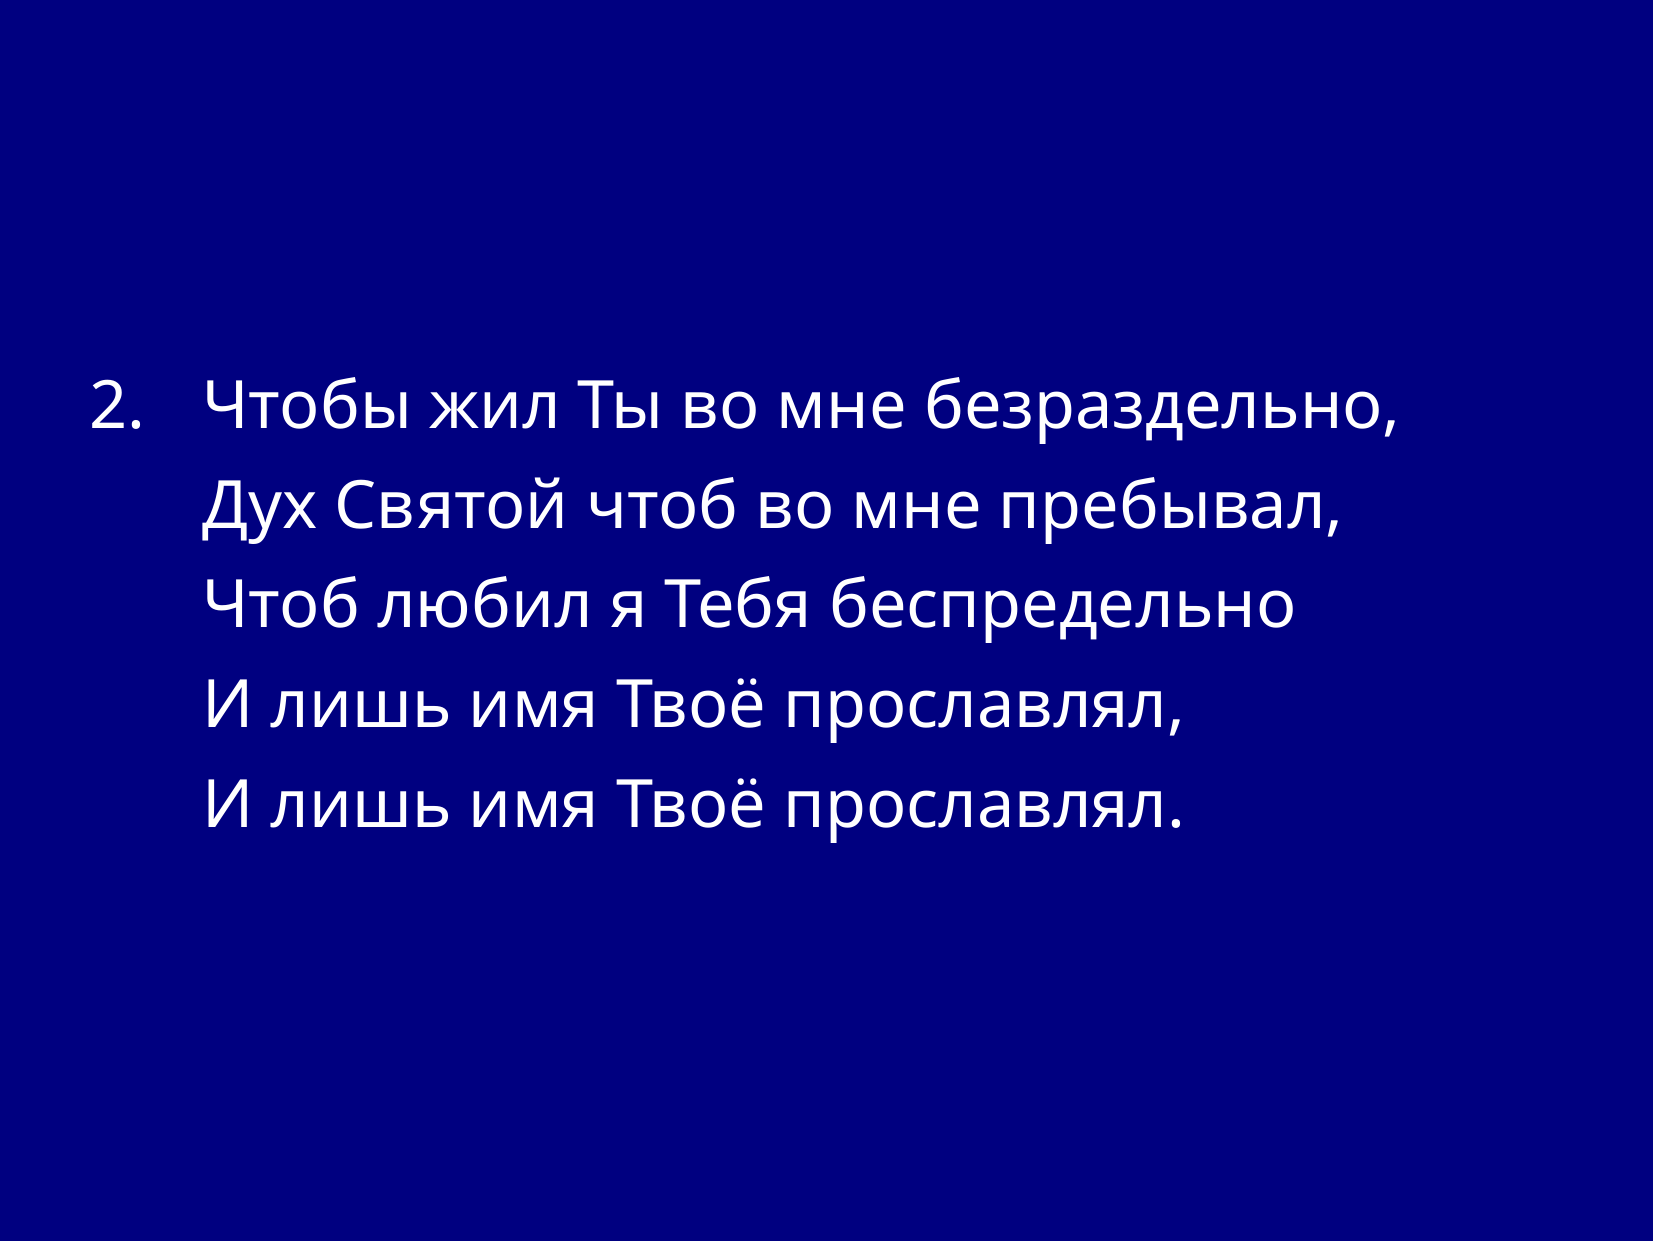

2.	Чтобы жил Ты во мне безраздельно,
	Дух Святой чтоб во мне пребывал,
	Чтоб любил я Тебя беспредельно
	И лишь имя Твоё прославлял,
	И лишь имя Твоё прославлял.